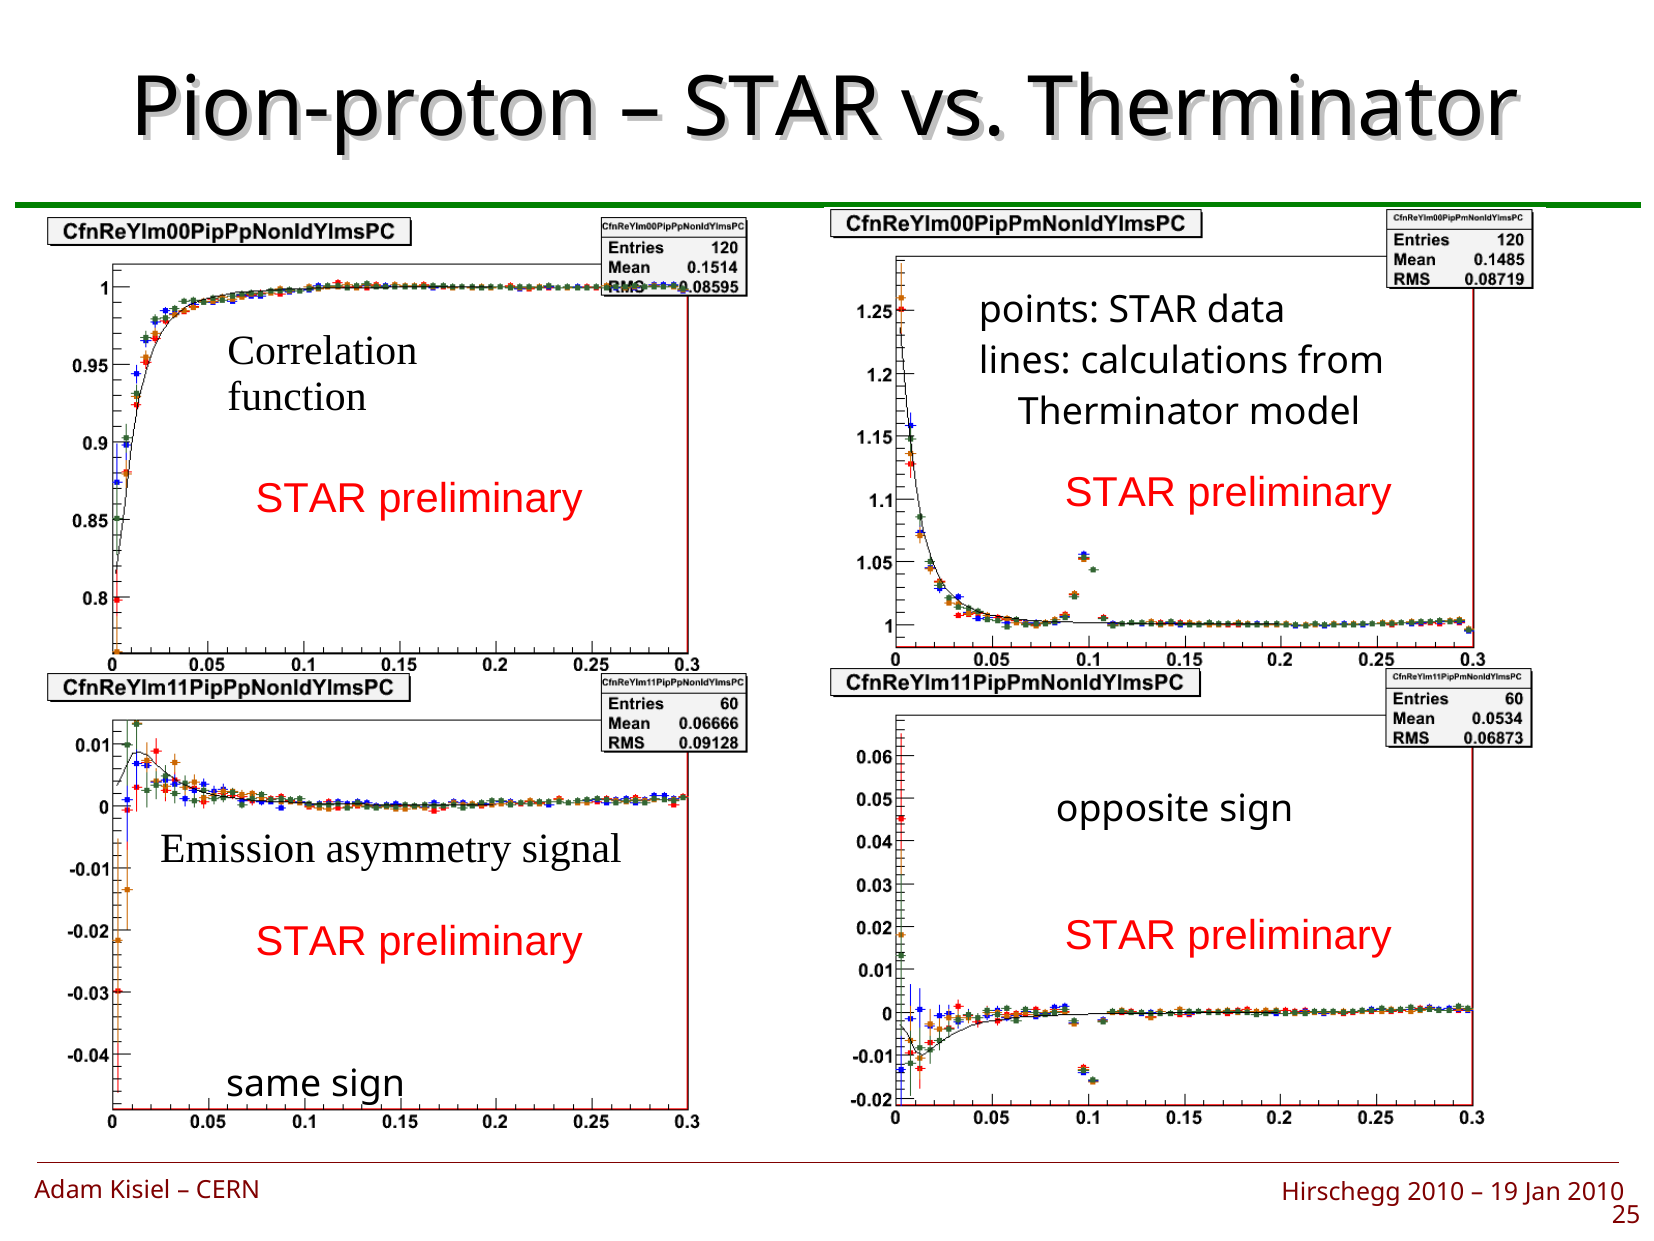

# Pion-proton – STAR vs. Therminator
points: STAR data
lines: calculations from
 Therminator model
Correlation
function
STAR preliminary
STAR preliminary
opposite sign
Emission asymmetry signal
STAR preliminary
STAR preliminary
same sign